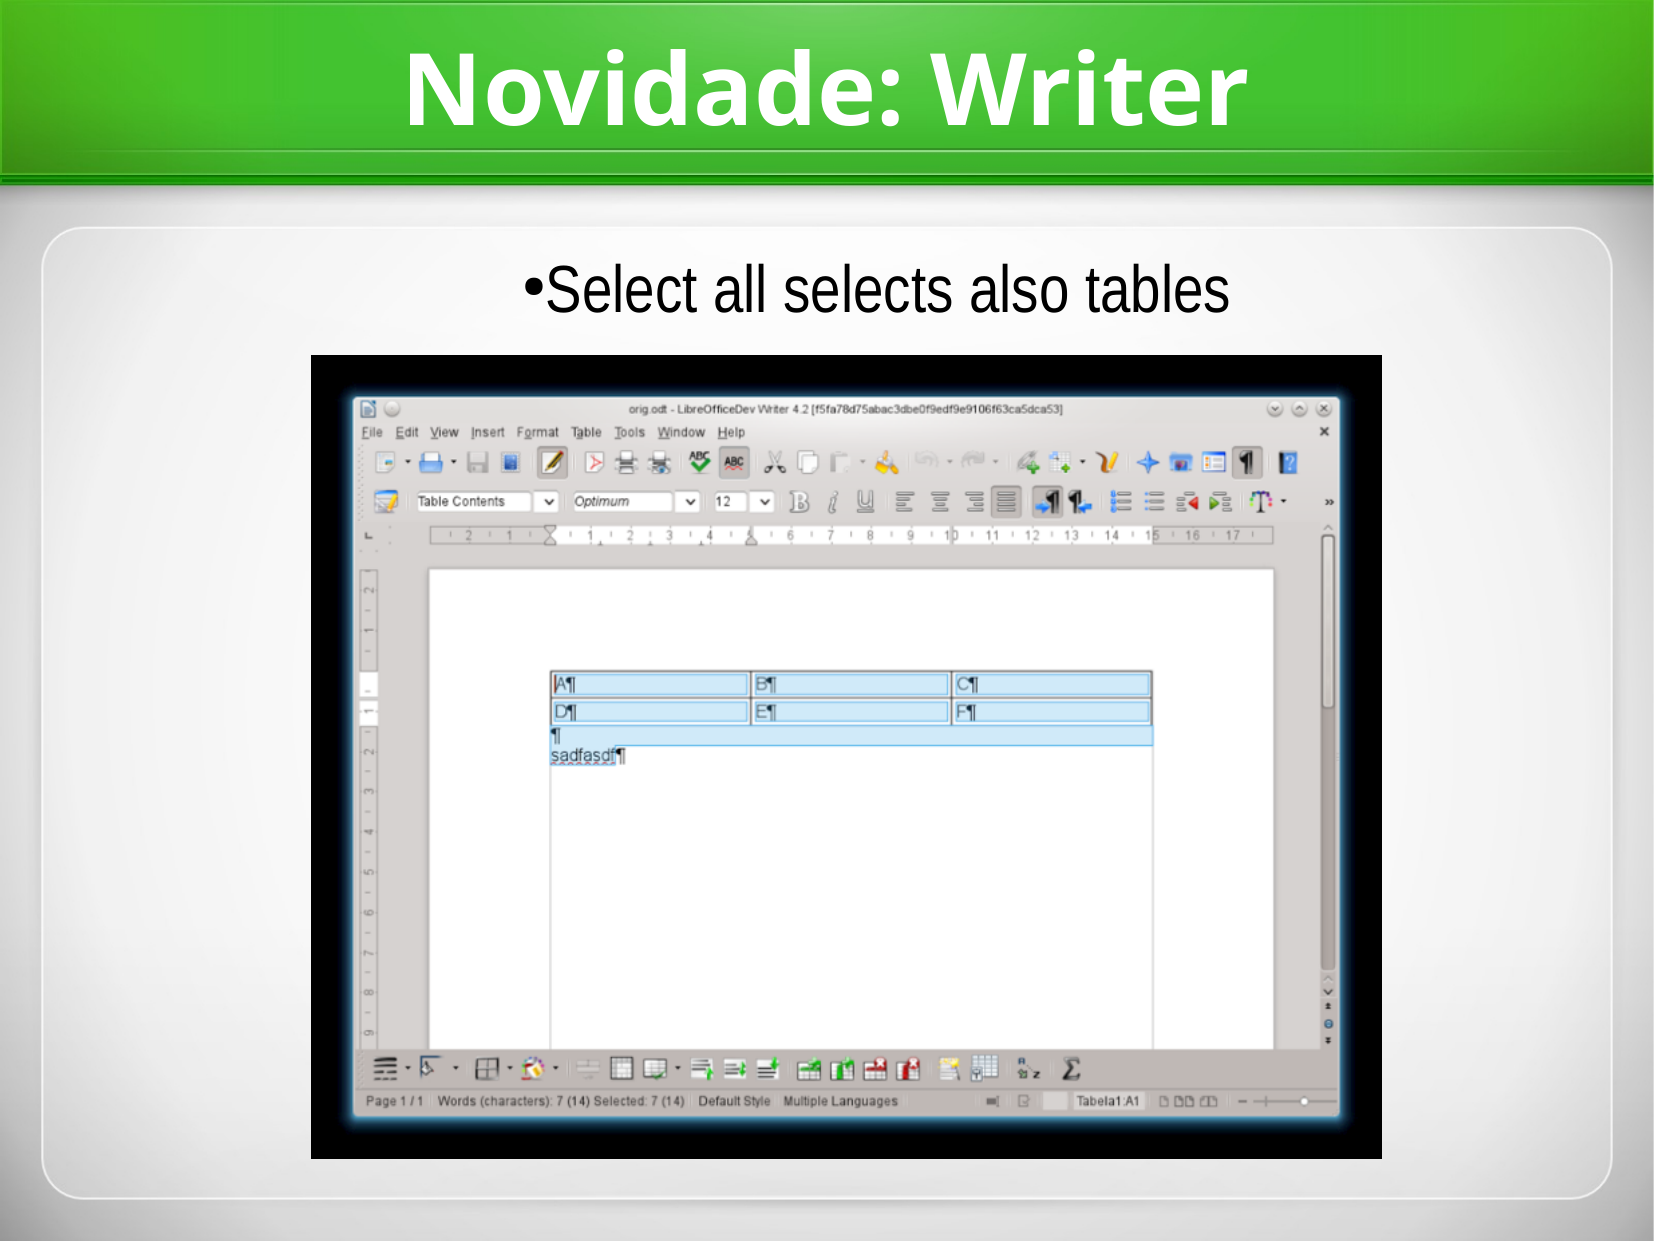

# Novidade: Writer
Select all selects also tables